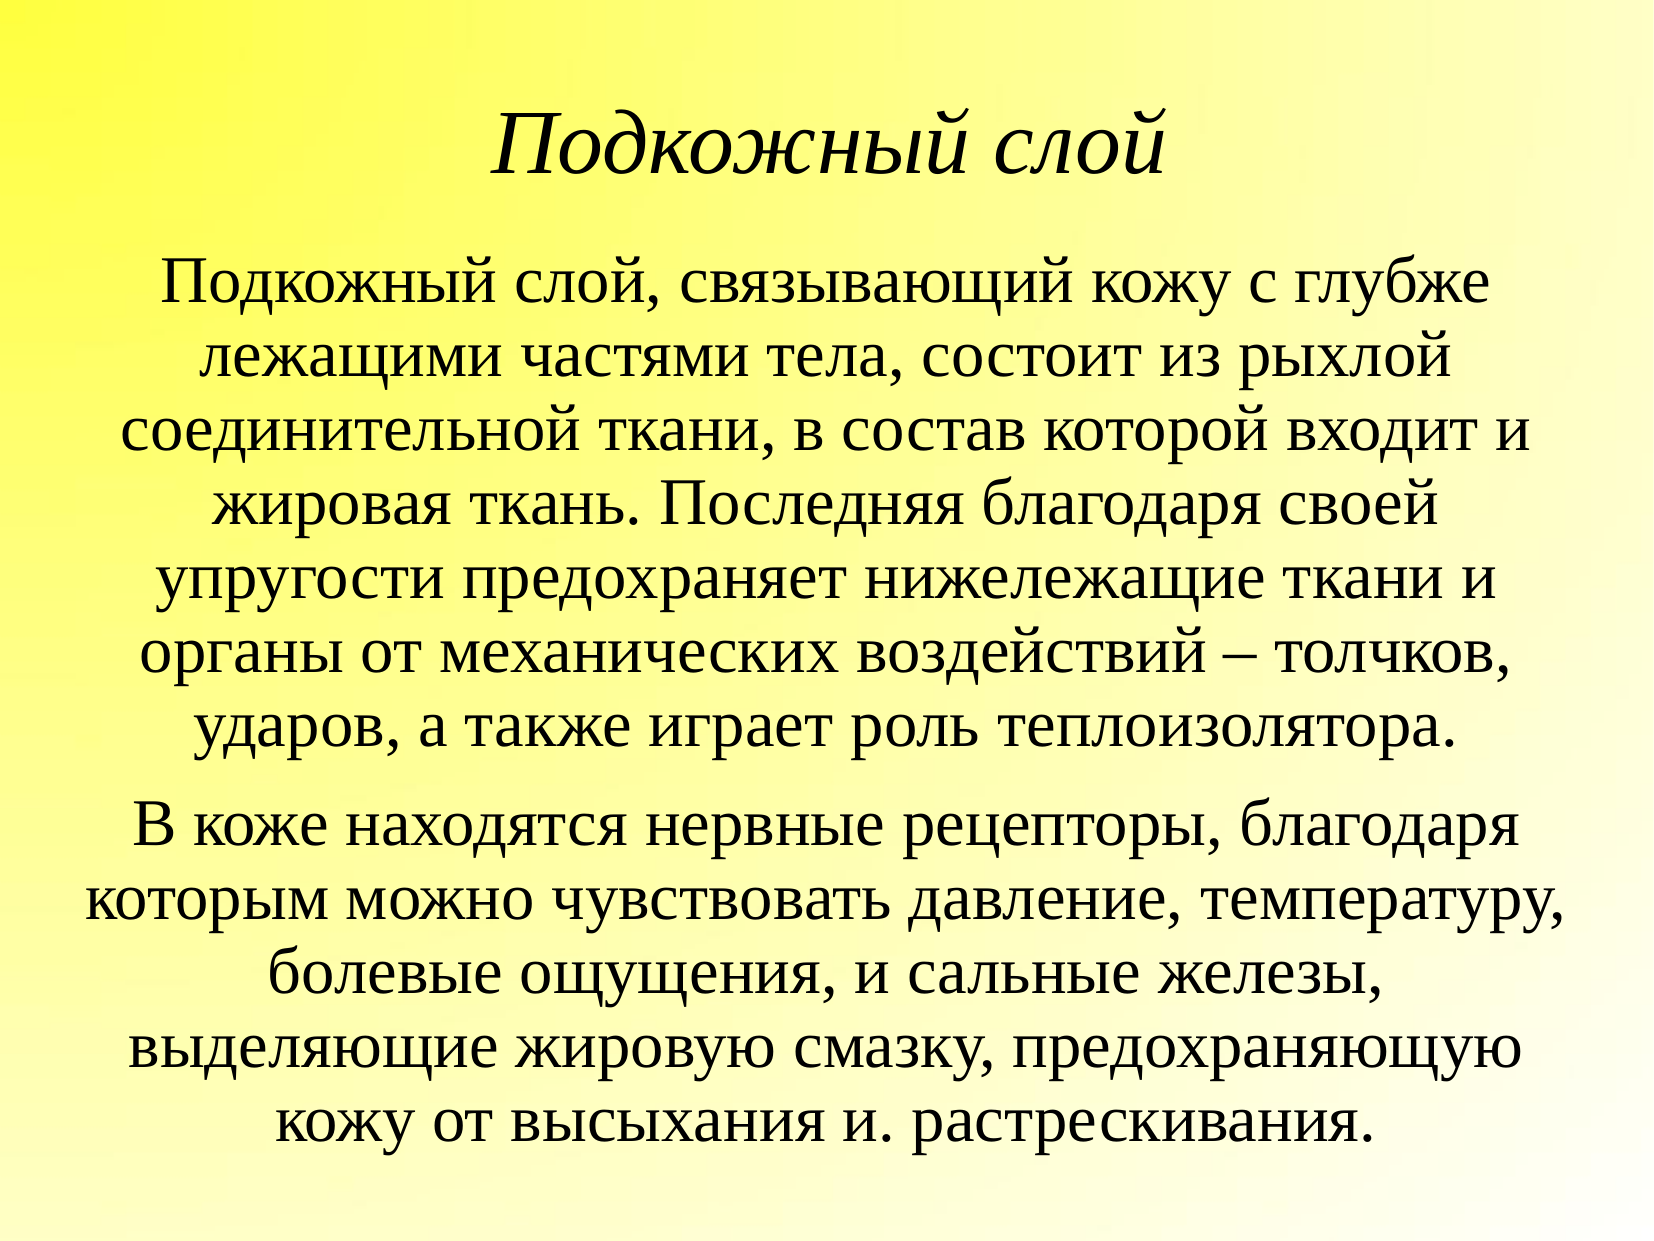

# Подкожный слой
Подкожный слой, связывающий кожу с глубже лежащими частями тела, состоит из рыхлой соединительной ткани, в состав которой входит и жировая ткань. Последняя благодаря своей упругости предохраняет нижележащие ткани и органы от механических воздействий – толчков, ударов, а также играет роль теплоизолятора.
В коже находятся нервные рецепторы, благодаря которым можно чувствовать давление, температуру, болевые ощущения, и сальные железы, выделяющие жировую смазку, предохраняющую кожу от высыхания и. растрескивания.